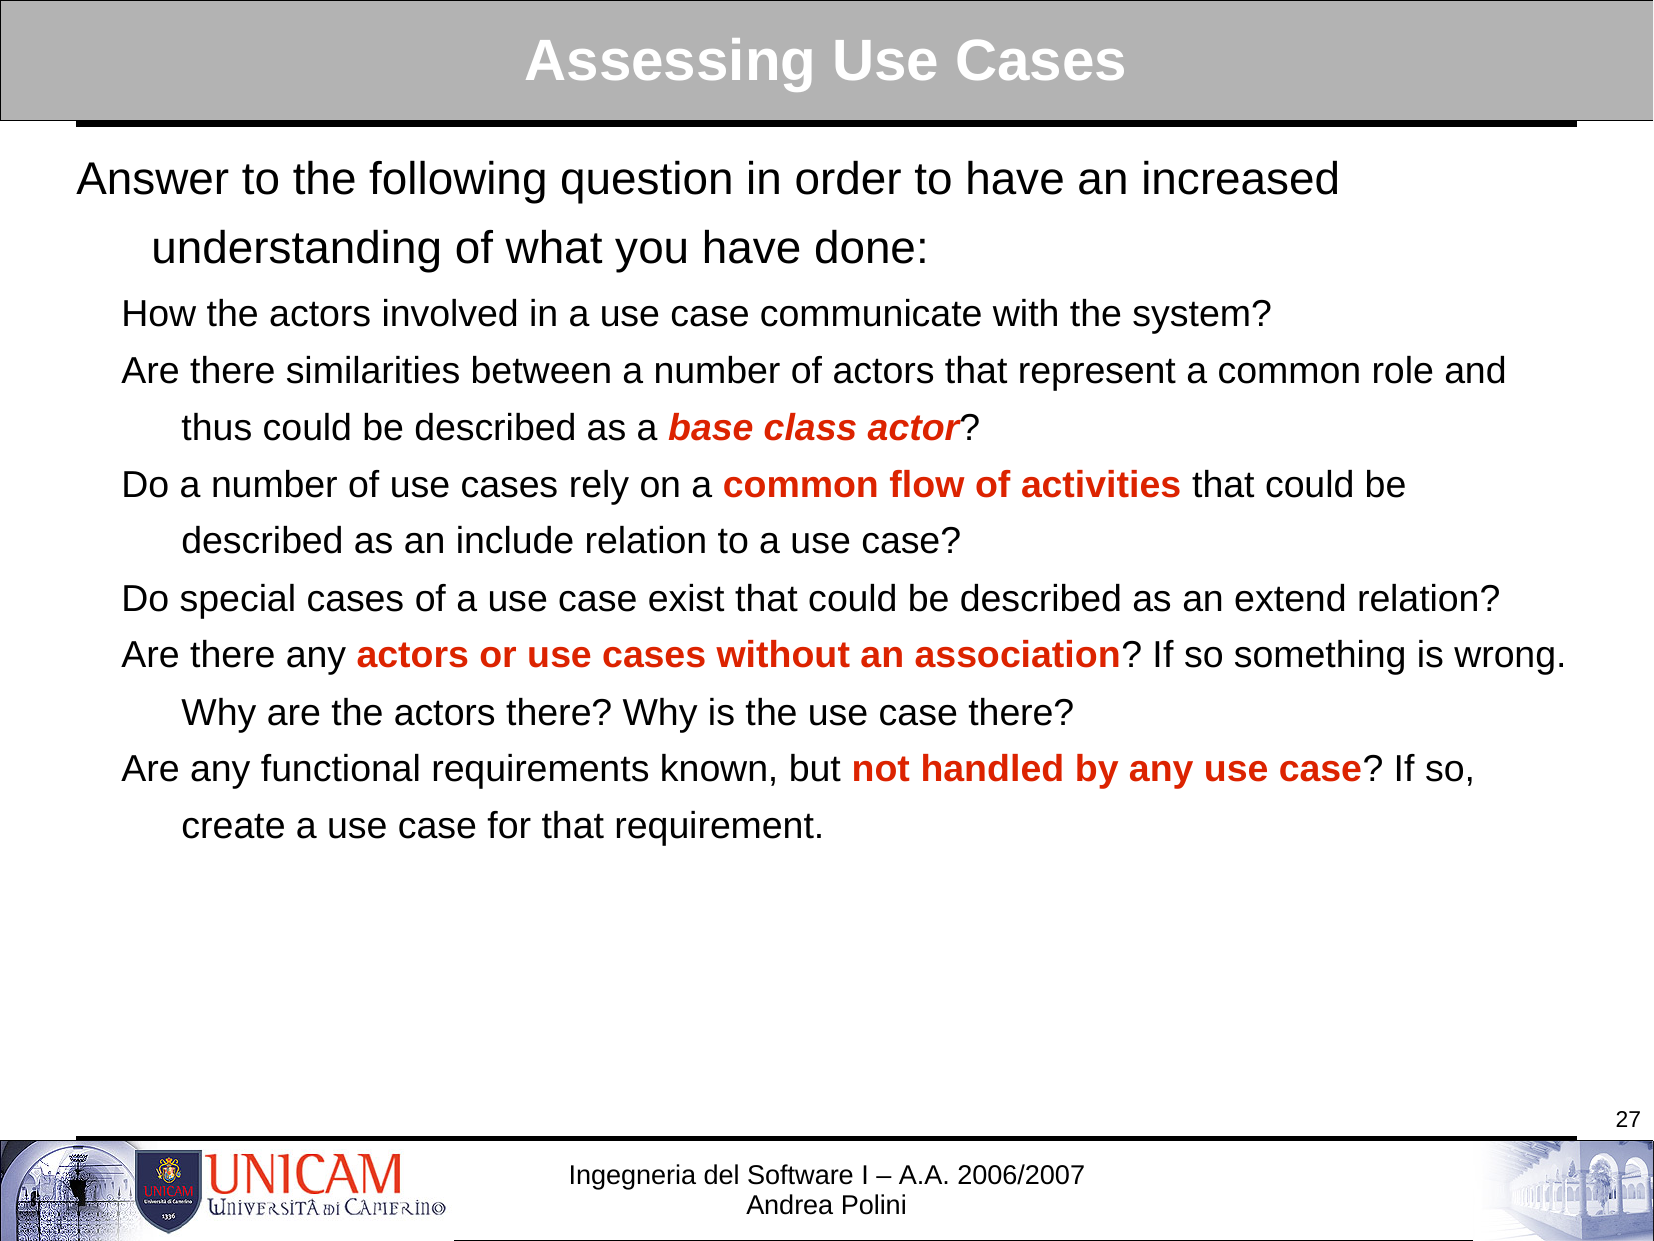

# Assessing Use Cases
Answer to the following question in order to have an increased understanding of what you have done:
How the actors involved in a use case communicate with the system?
Are there similarities between a number of actors that represent a common role and thus could be described as a base class actor?
Do a number of use cases rely on a common flow of activities that could be described as an include relation to a use case?
Do special cases of a use case exist that could be described as an extend relation?
Are there any actors or use cases without an association? If so something is wrong. Why are the actors there? Why is the use case there?
Are any functional requirements known, but not handled by any use case? If so, create a use case for that requirement.
27